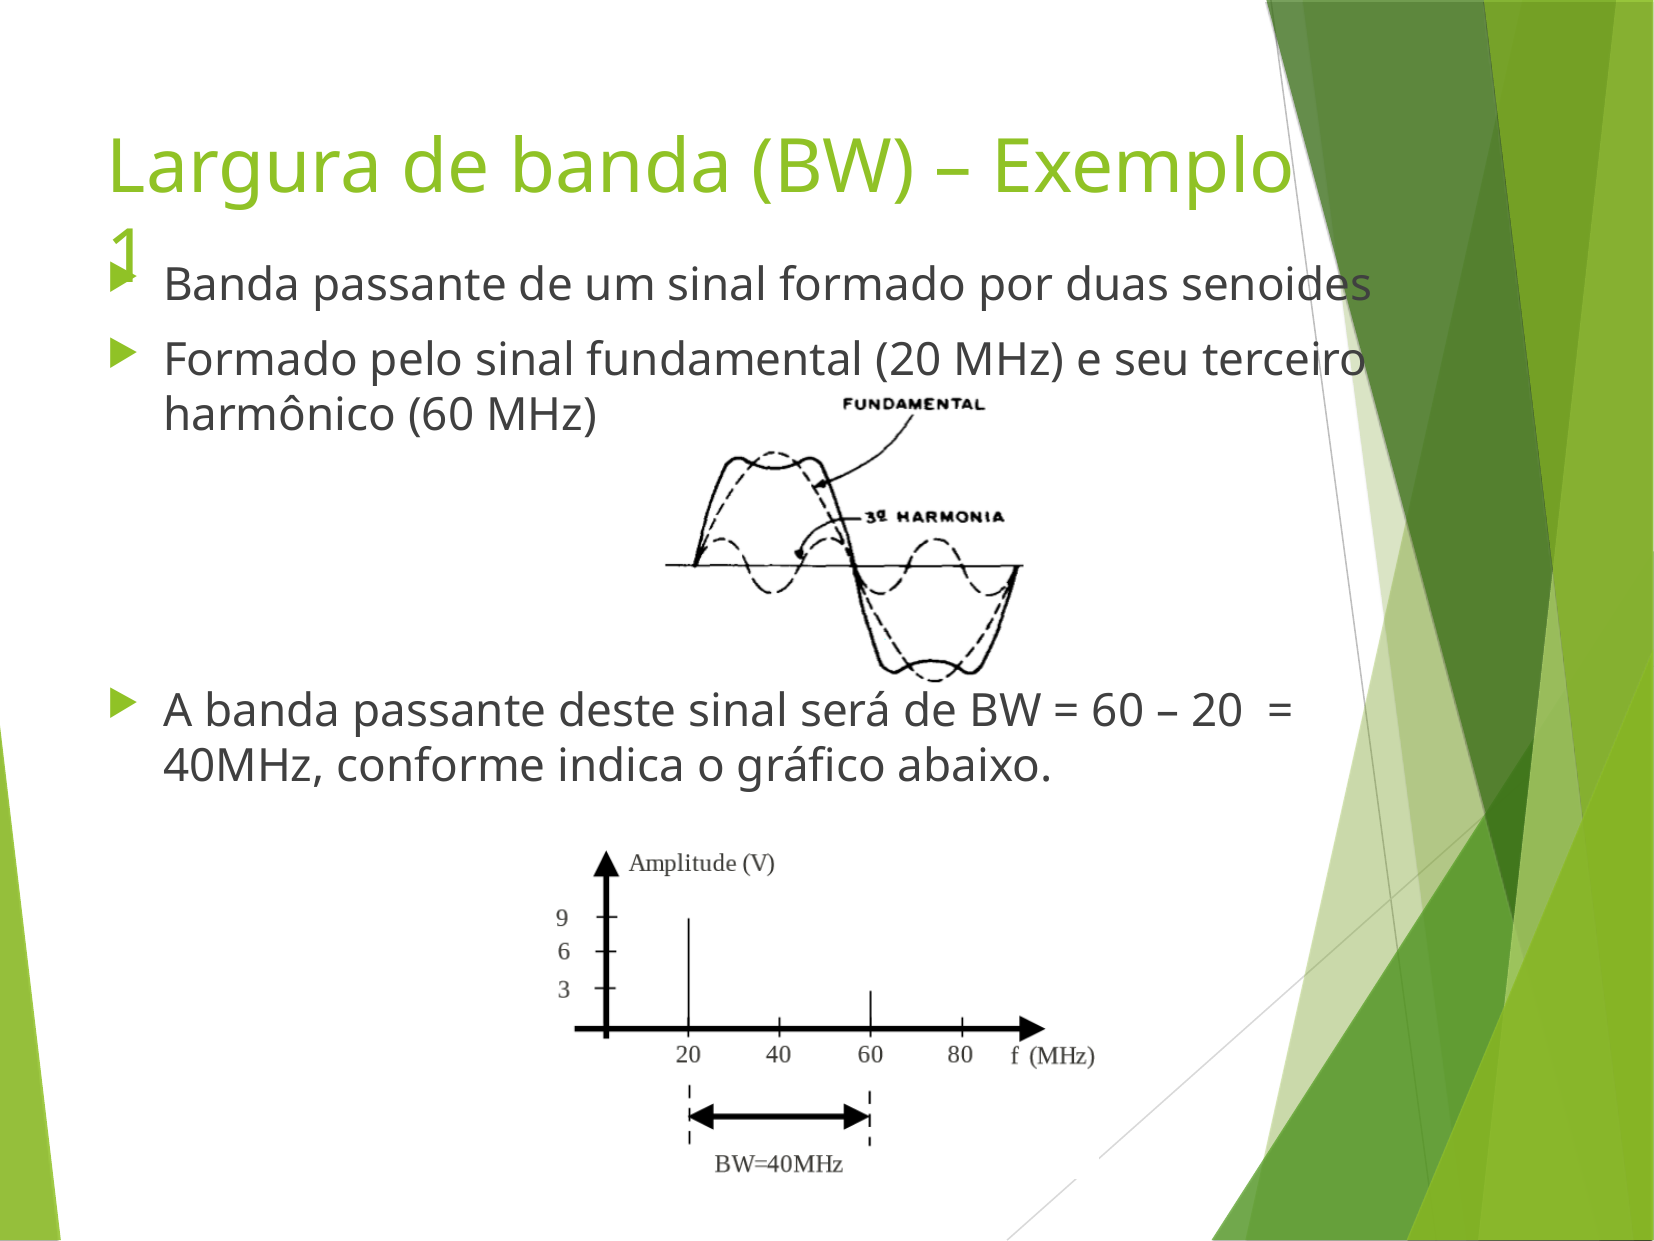

# Largura de banda (BW) – Exemplo 1
Banda passante de um sinal formado por duas senoides
Formado pelo sinal fundamental (20 MHz) e seu terceiro harmônico (60 MHz)
A banda passante deste sinal será de BW = 60 – 20 = 40MHz, conforme indica o gráfico abaixo.